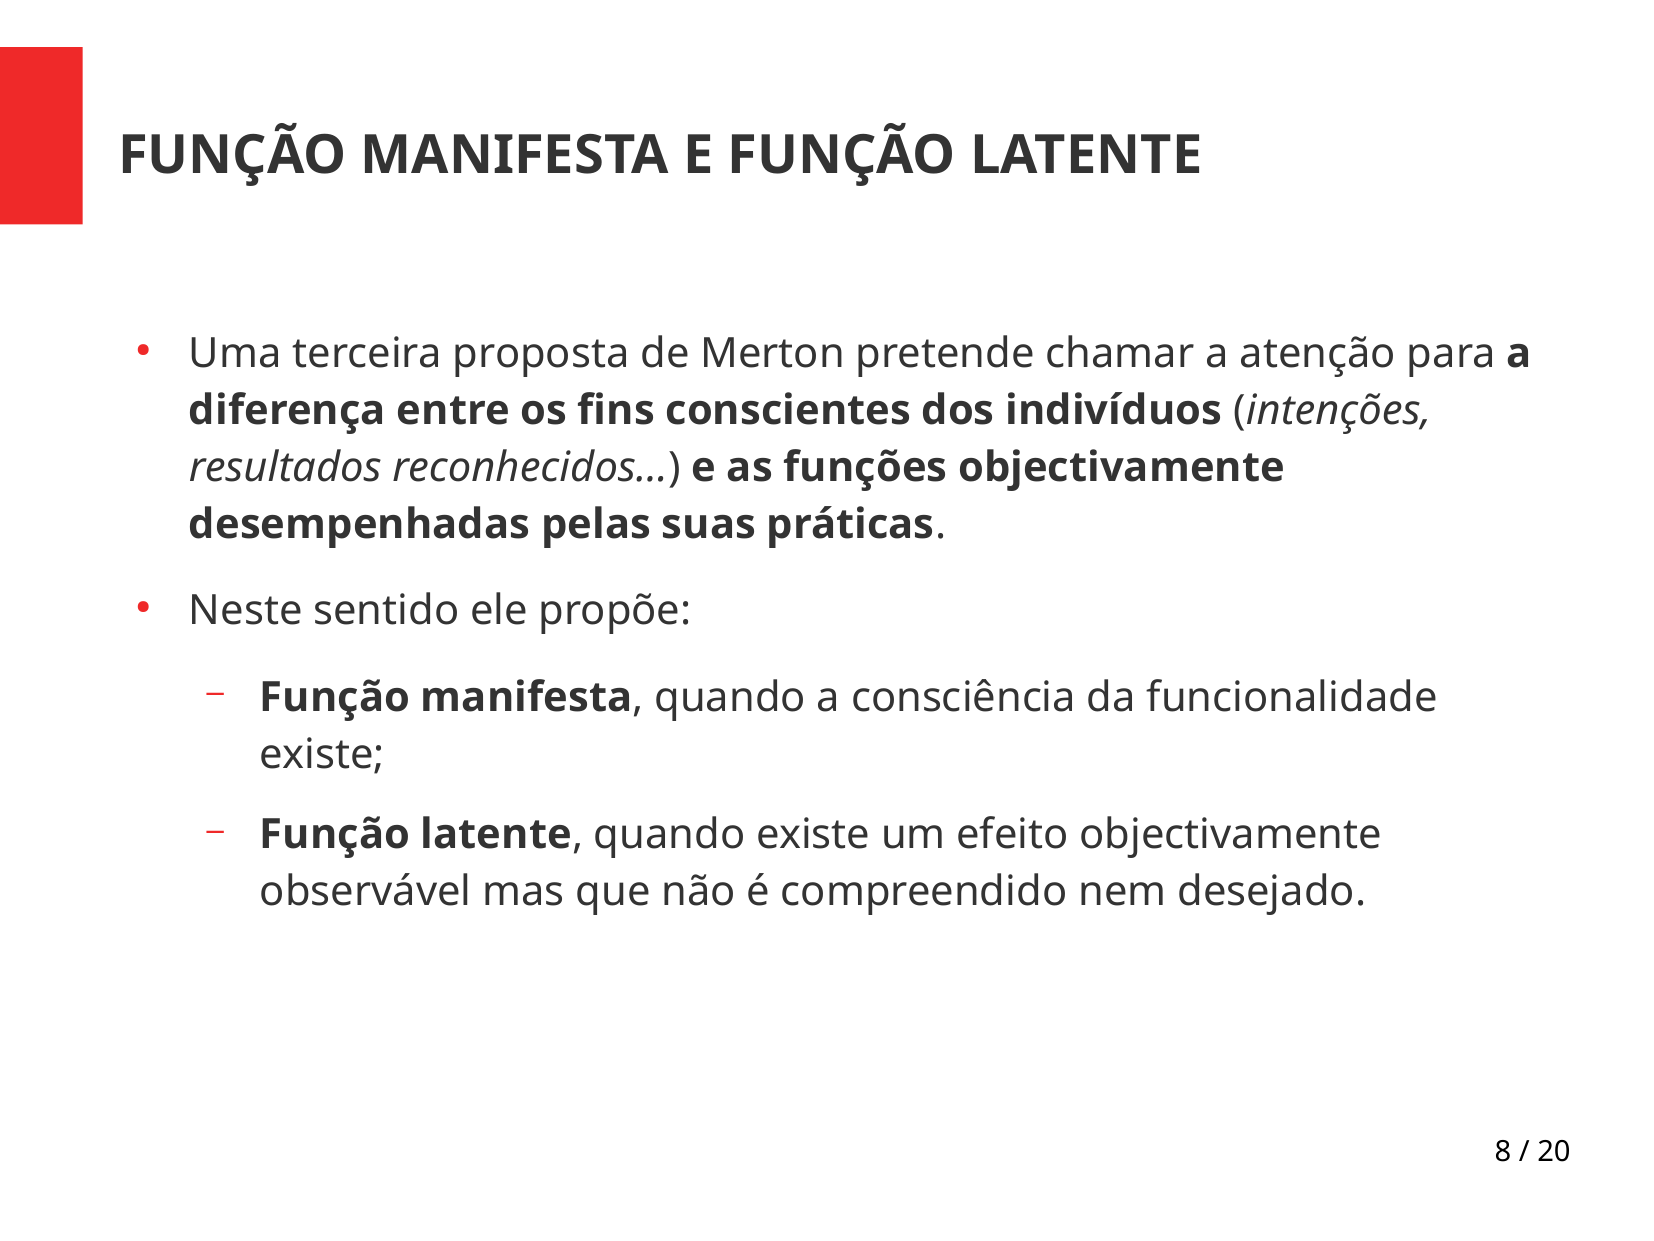

# FUNÇÃO MANIFESTA E FUNÇÃO LATENTE
Uma terceira proposta de Merton pretende chamar a atenção para a diferença entre os fins conscientes dos indivíduos (intenções, resultados reconhecidos…) e as funções objectivamente desempenhadas pelas suas práticas.
Neste sentido ele propõe:
Função manifesta, quando a consciência da funcionalidade existe;
Função latente, quando existe um efeito objectivamente observável mas que não é compreendido nem desejado.
8